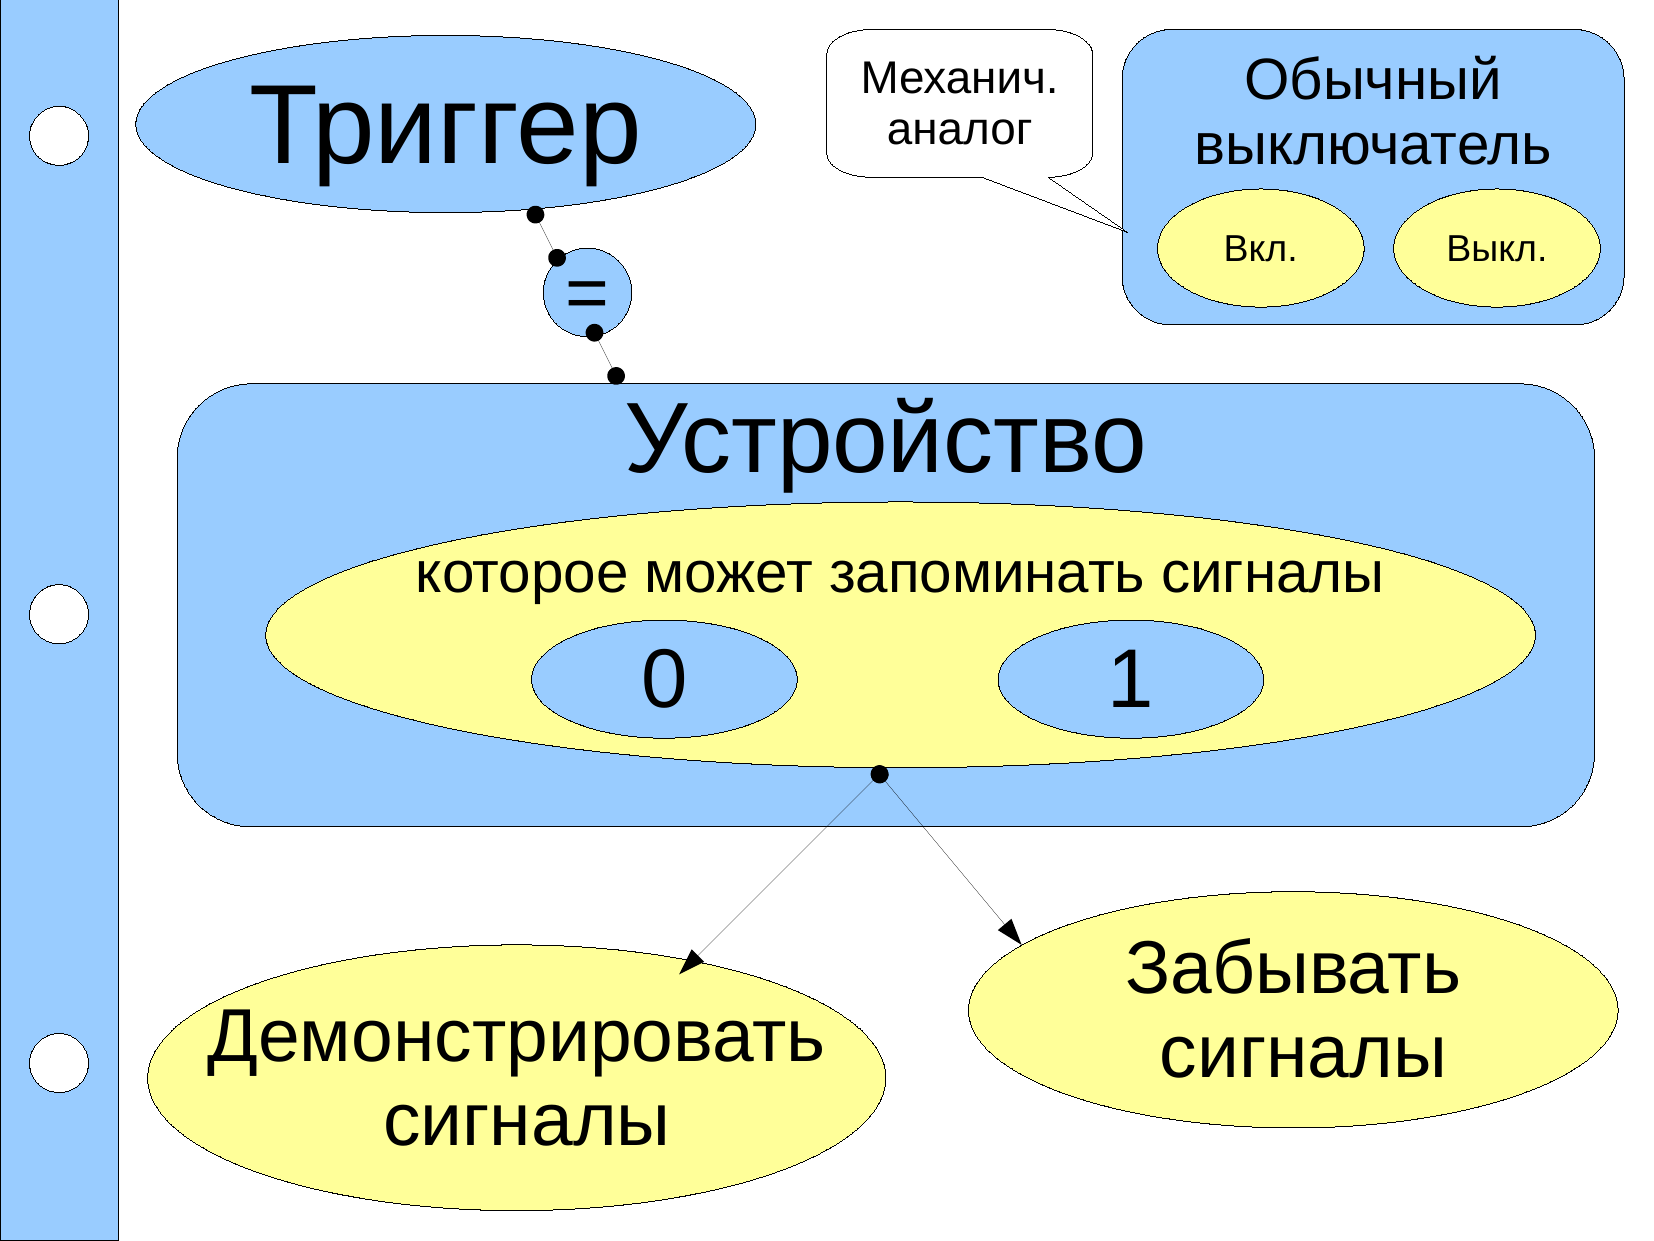

Механич.
аналог
Обычный
выключатель
Триггер
Вкл.
Выкл.
=
Устройство
которое может запоминать сигналы
0
1
Забывать
 сигналы
Демонстрировать
 сигналы